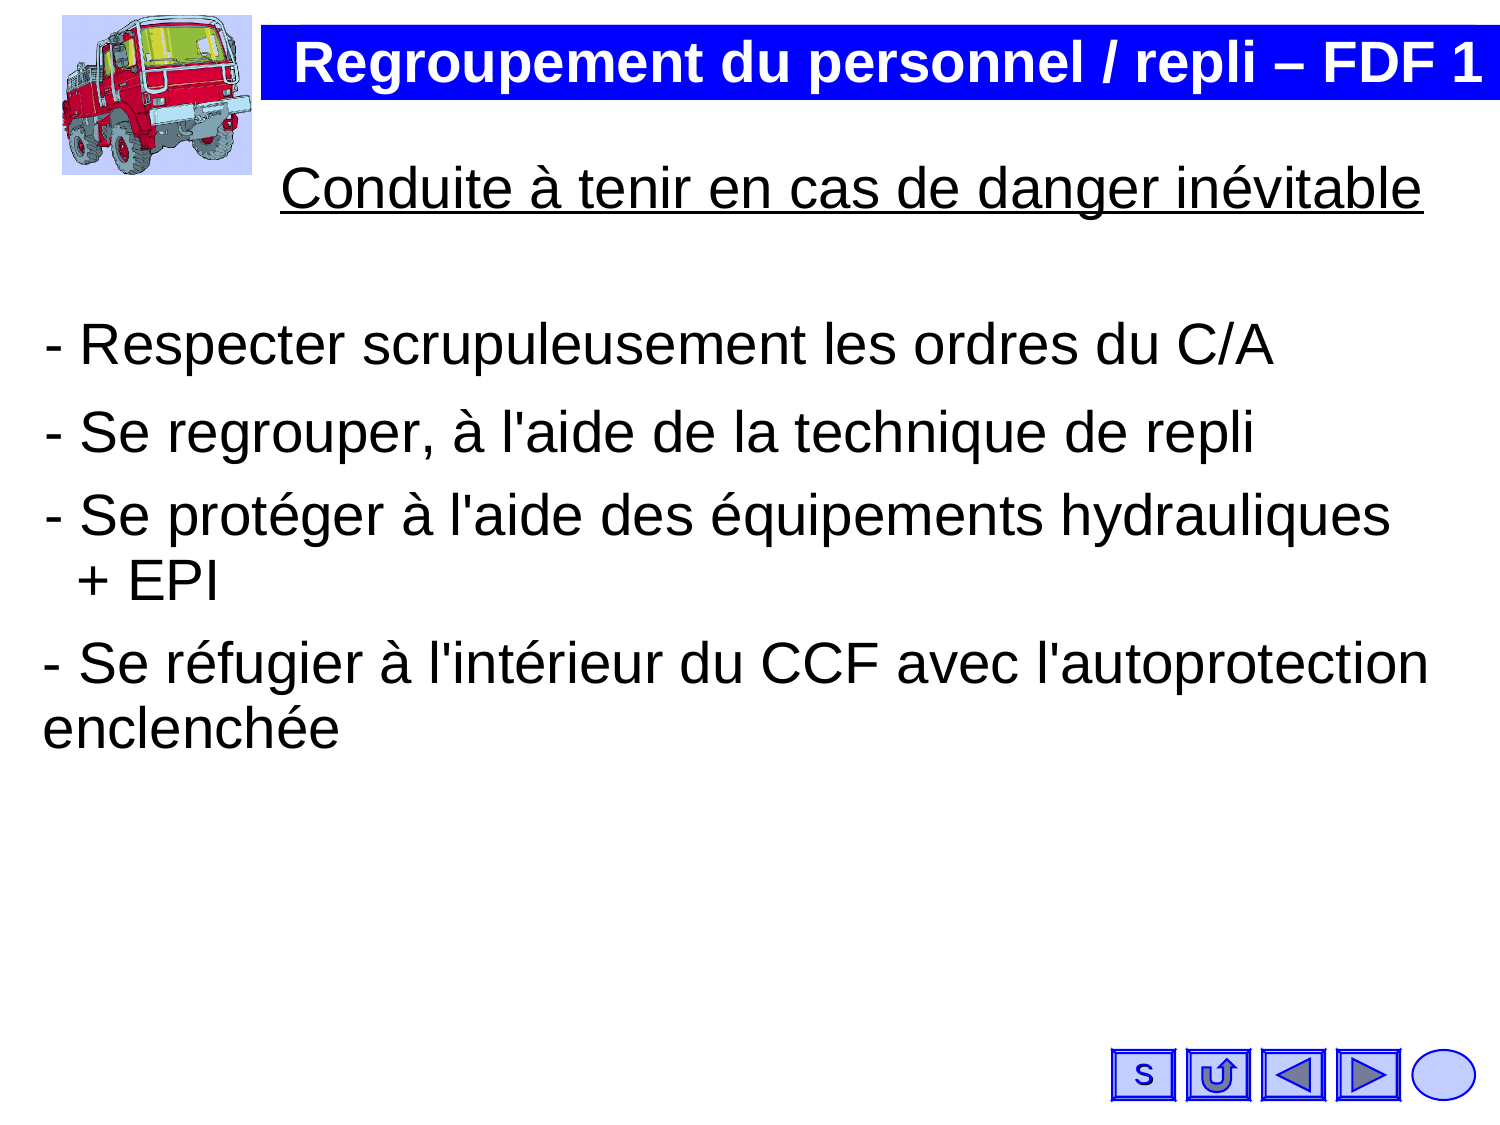

Regroupement du personnel / repli – FDF 1
Conduite à tenir en cas de danger inévitable
- Respecter scrupuleusement les ordres du C/A
- Se regrouper, à l'aide de la technique de repli
- Se protéger à l'aide des équipements hydrauliques
 + EPI
- Se réfugier à l'intérieur du CCF avec l'autoprotection enclenchée